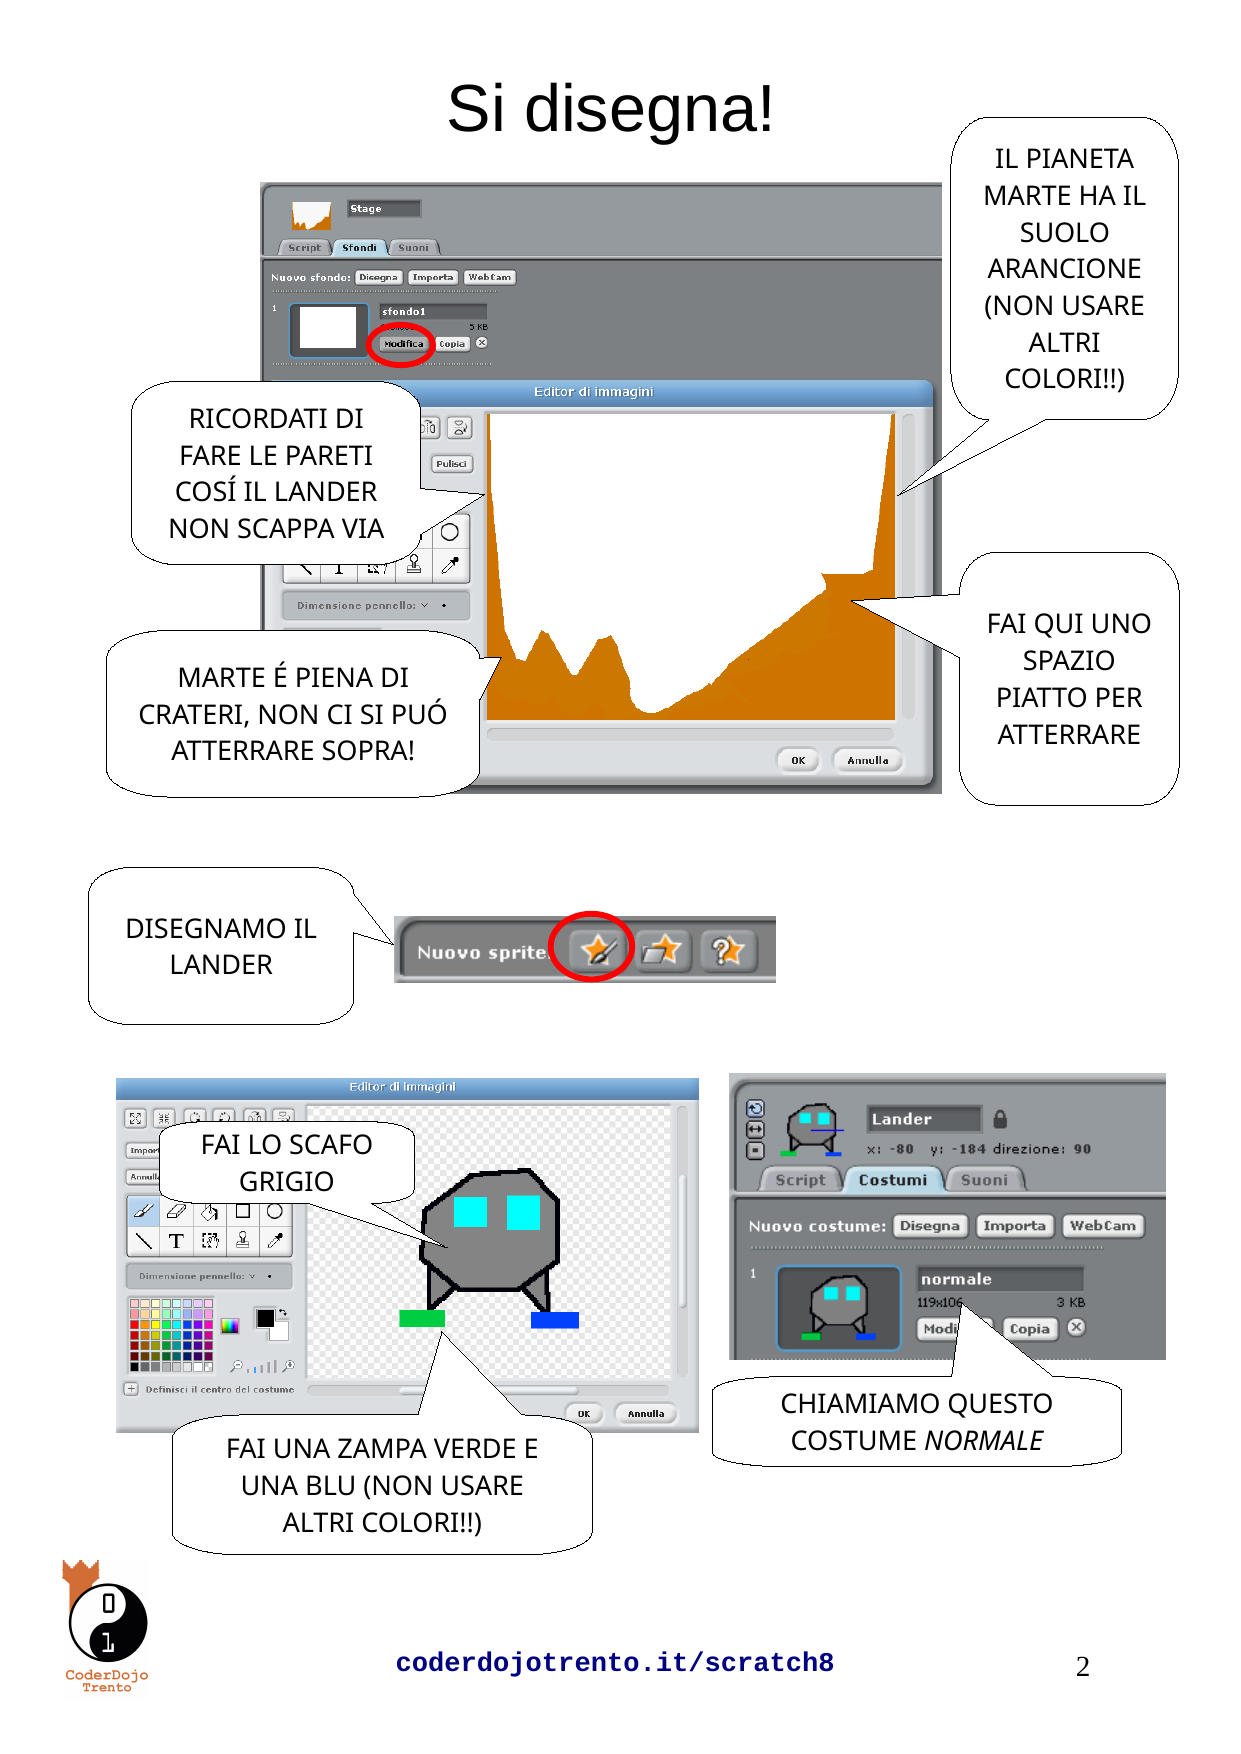

# Si disegna!
IL PIANETA MARTE HA IL SUOLO ARANCIONE
(NON USARE ALTRI COLORI!!)
RICORDATI DI FARE LE PARETI COSÍ IL LANDER NON SCAPPA VIA
FAI QUI UNO SPAZIO PIATTO PER ATTERRARE
MARTE É PIENA DI CRATERI, NON CI SI PUÓ ATTERRARE SOPRA!
DISEGNAMO IL LANDER
FAI LO SCAFO GRIGIO
CHIAMIAMO QUESTO COSTUME NORMALE
FAI UNA ZAMPA VERDE E UNA BLU (NON USARE ALTRI COLORI!!)
coderdojotrento.it/scratch8